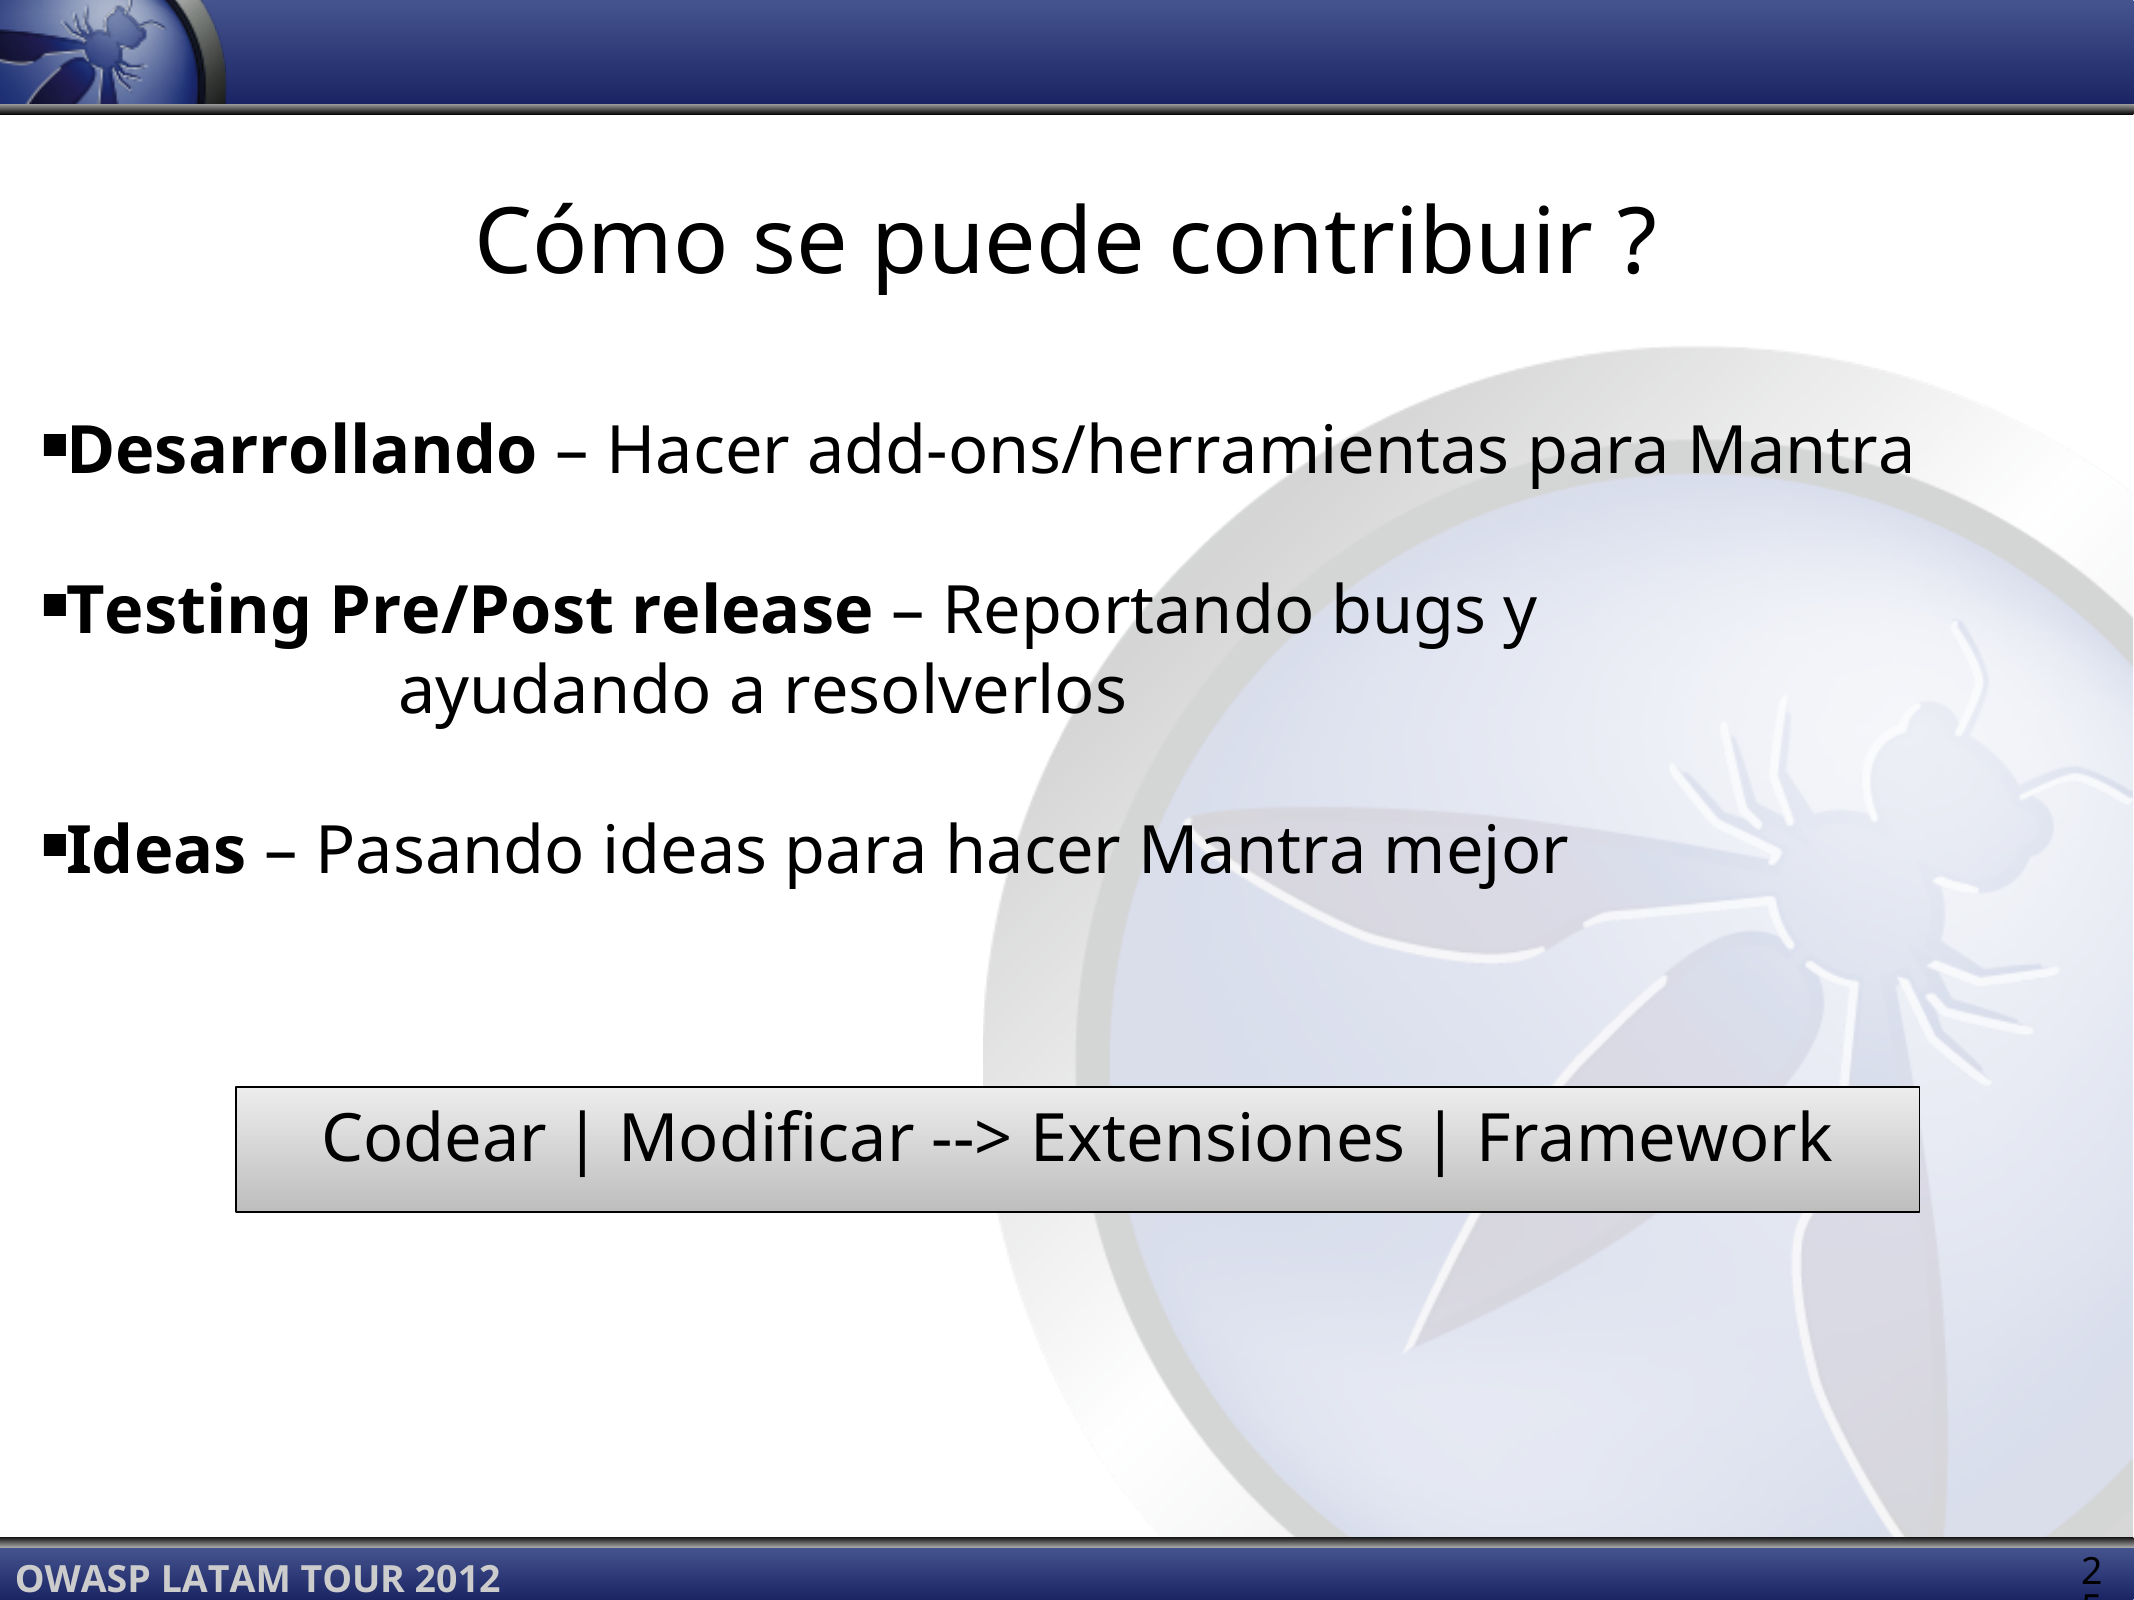

Cómo se puede contribuir ?
Desarrollando – Hacer add-ons/herramientas para Mantra
Testing Pre/Post release – Reportando bugs y
ayudando a resolverlos
Ideas – Pasando ideas para hacer Mantra mejor
Codear | Modificar --> Extensiones | Framework